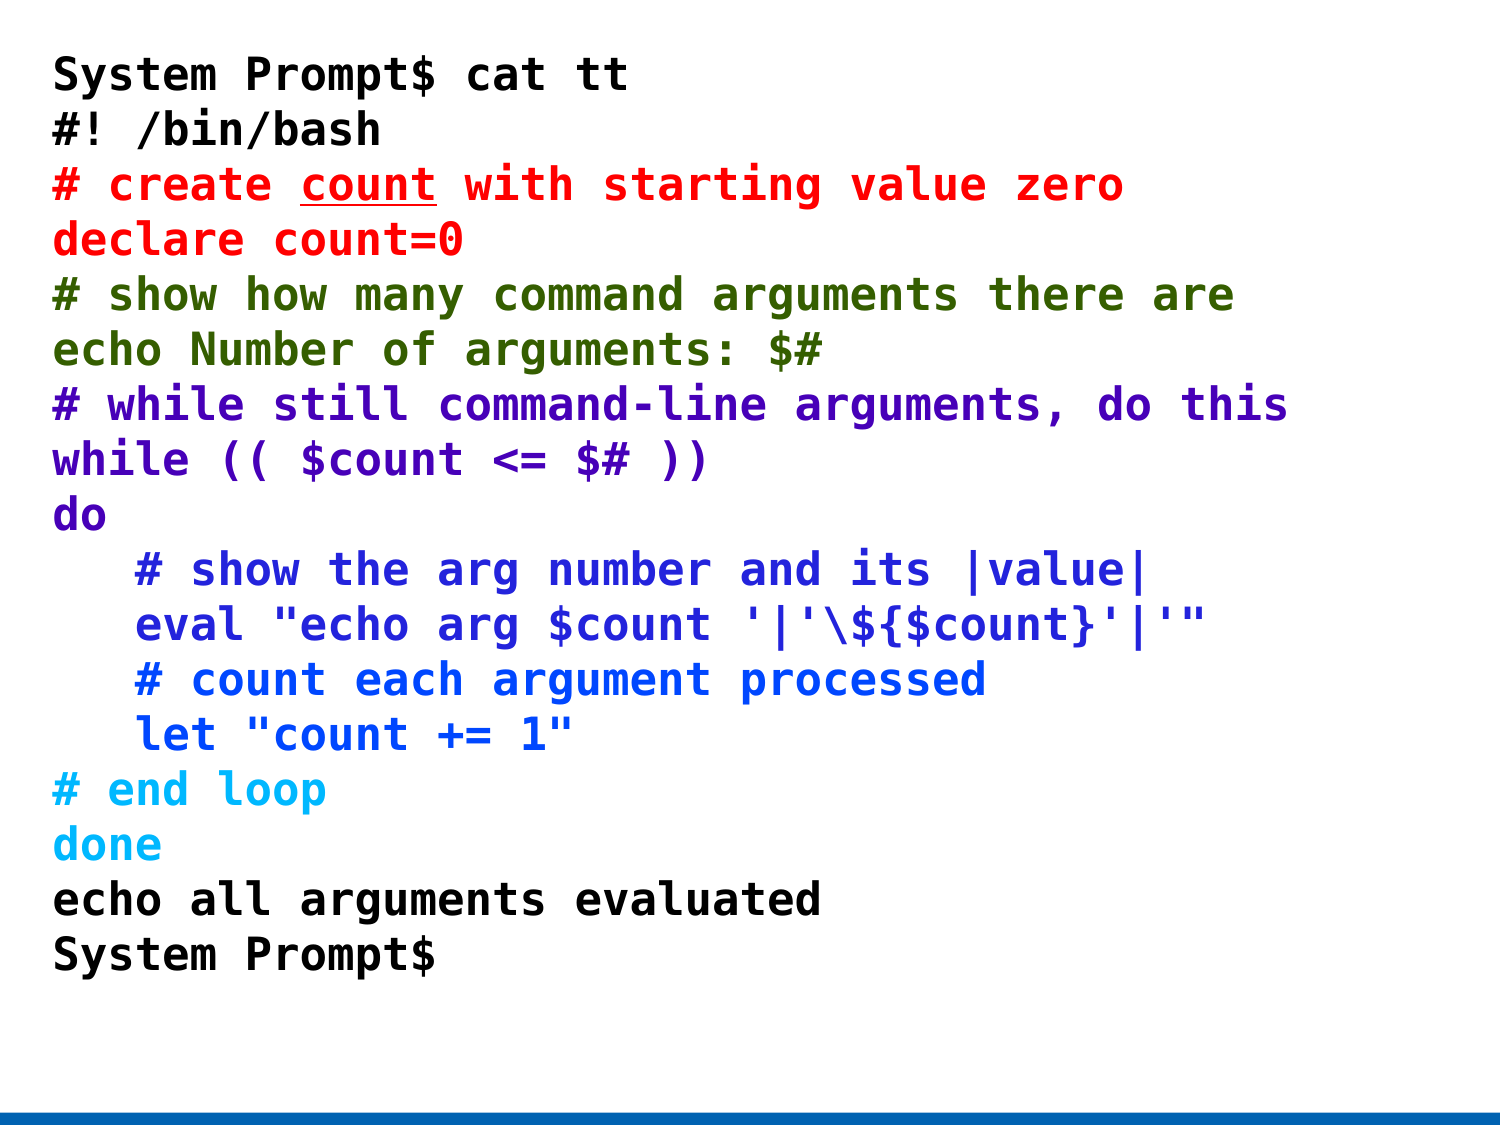

System Prompt$ cat tt
#! /bin/bash
# create count with starting value zero
declare count=0
# show how many command arguments there are
echo Number of arguments: $#
# while still command-line arguments, do this
while (( $count <= $# ))
do
 # show the arg number and its |value|
 eval "echo arg $count '|'\${$count}'|'"
 # count each argument processed
 let "count += 1"
# end loop
done
echo all arguments evaluated
System Prompt$